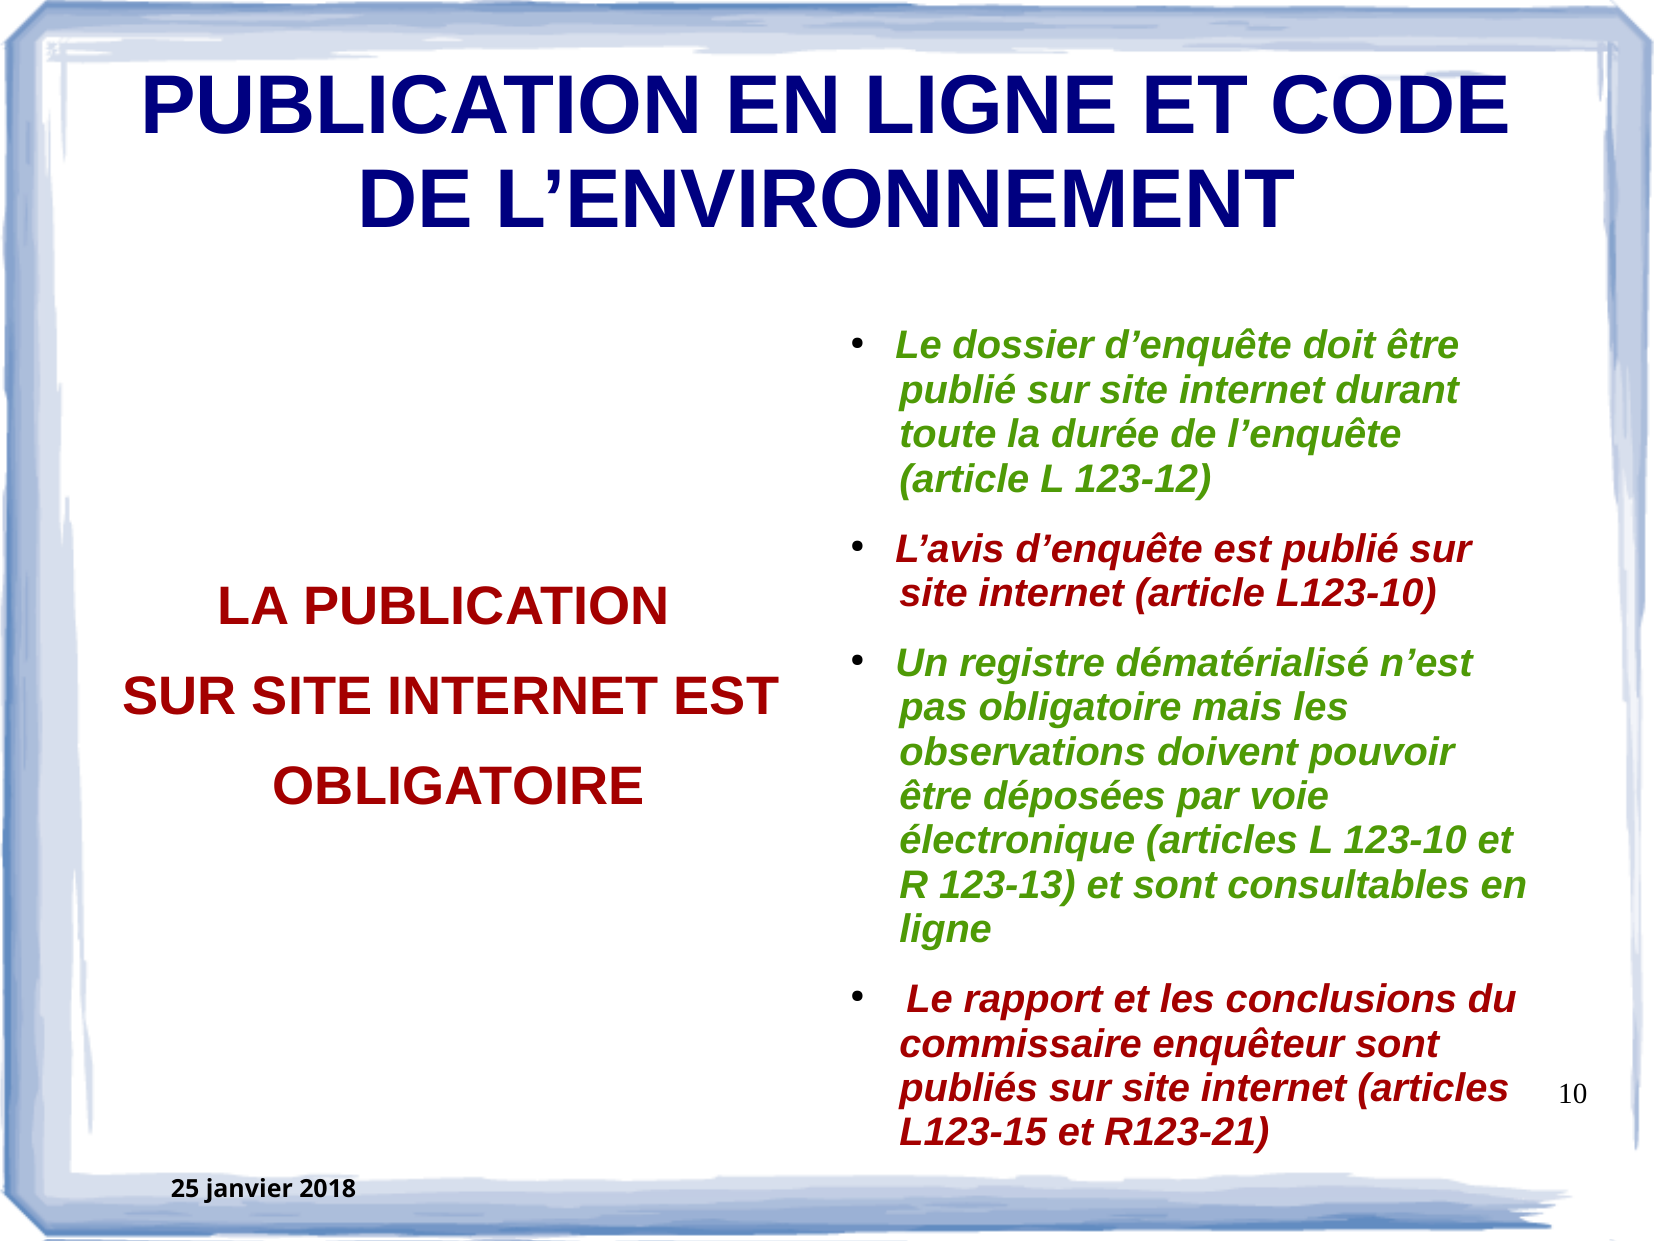

# PUBLICATION EN LIGNE ET CODE DE L’ENVIRONNEMENT
LA PUBLICATION
SUR SITE INTERNET EST
 OBLIGATOIRE
 Le dossier d’enquête doit être publié sur site internet durant toute la durée de l’enquête (article L 123-12)
 L’avis d’enquête est publié sur site internet (article L123-10)
 Un registre dématérialisé n’est pas obligatoire mais les observations doivent pouvoir être déposées par voie électronique (articles L 123-10 et R 123-13) et sont consultables en ligne
 Le rapport et les conclusions du commissaire enquêteur sont publiés sur site internet (articles L123-15 et R123-21)
10
25 janvier 2018